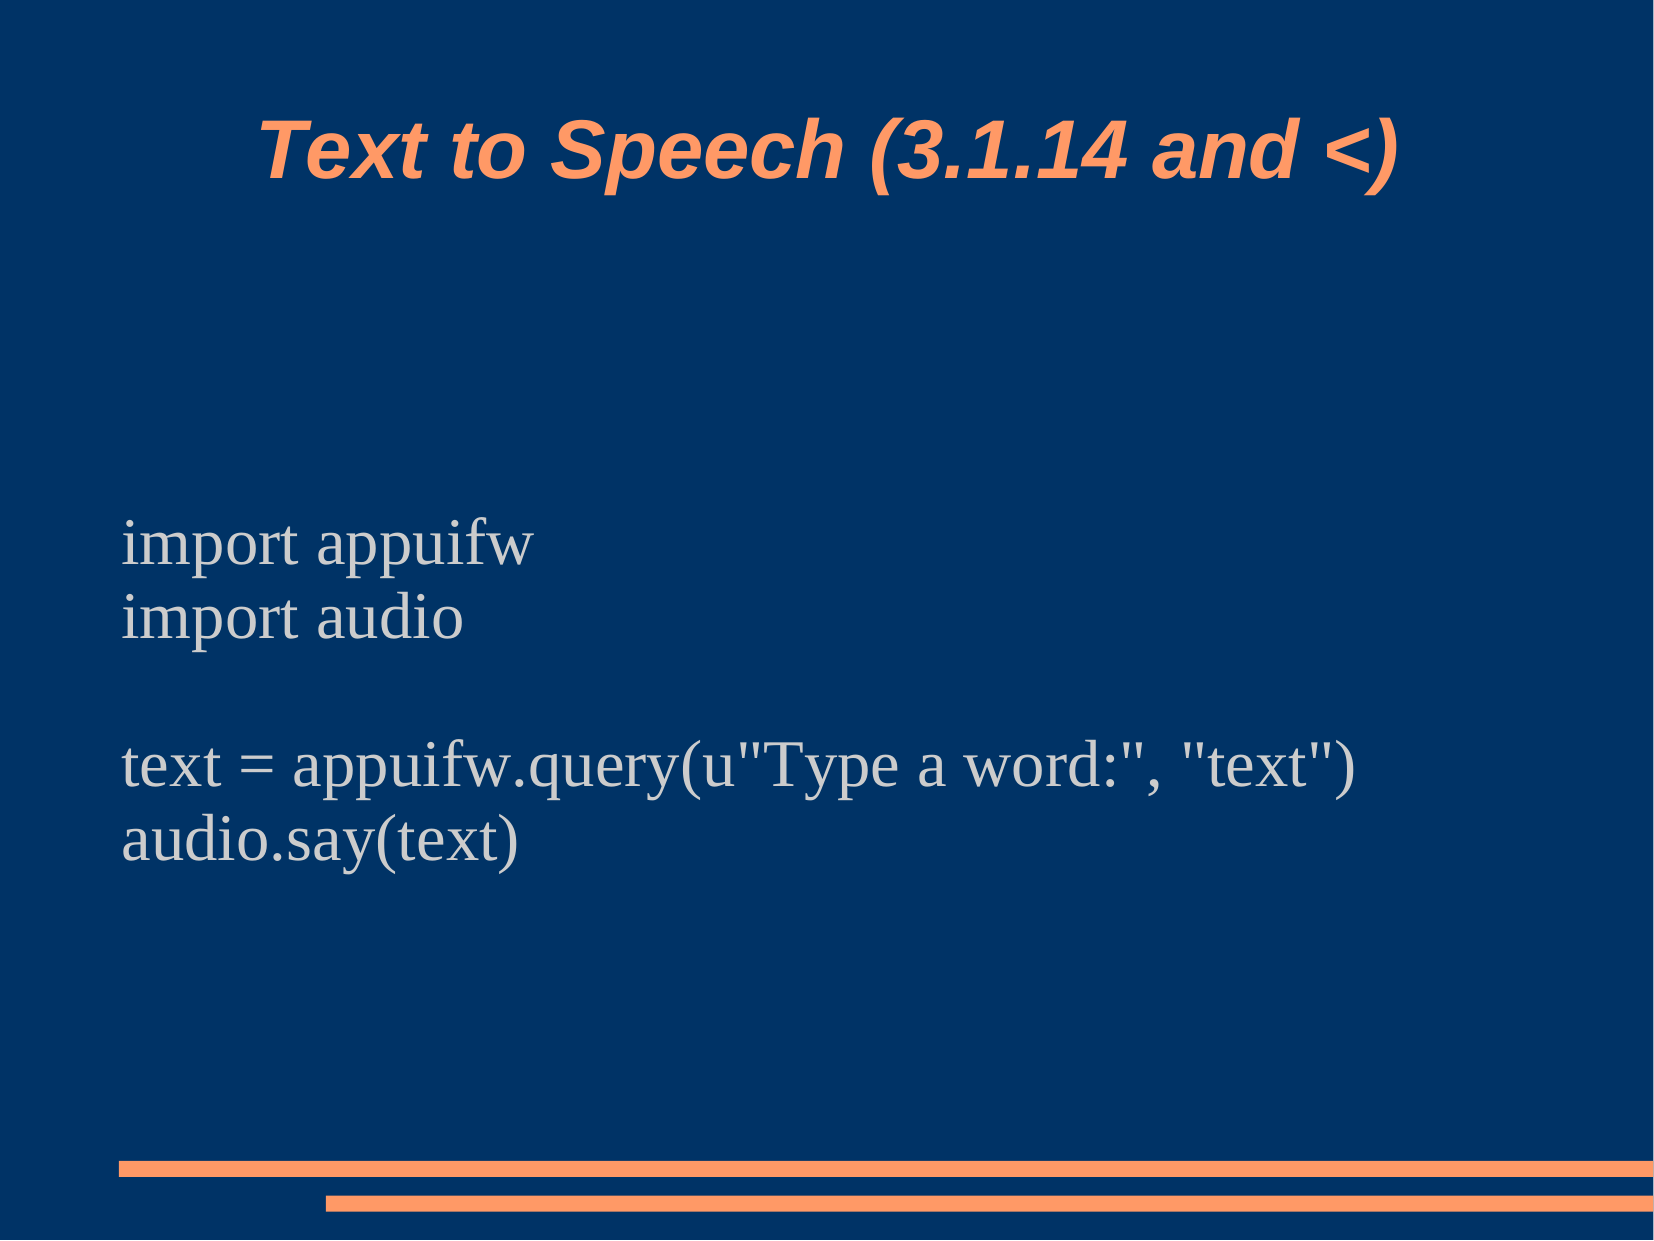

# Text to Speech (3.1.14 and <)
import appuifw
import audio
text = appuifw.query(u"Type a word:", "text")
audio.say(text)